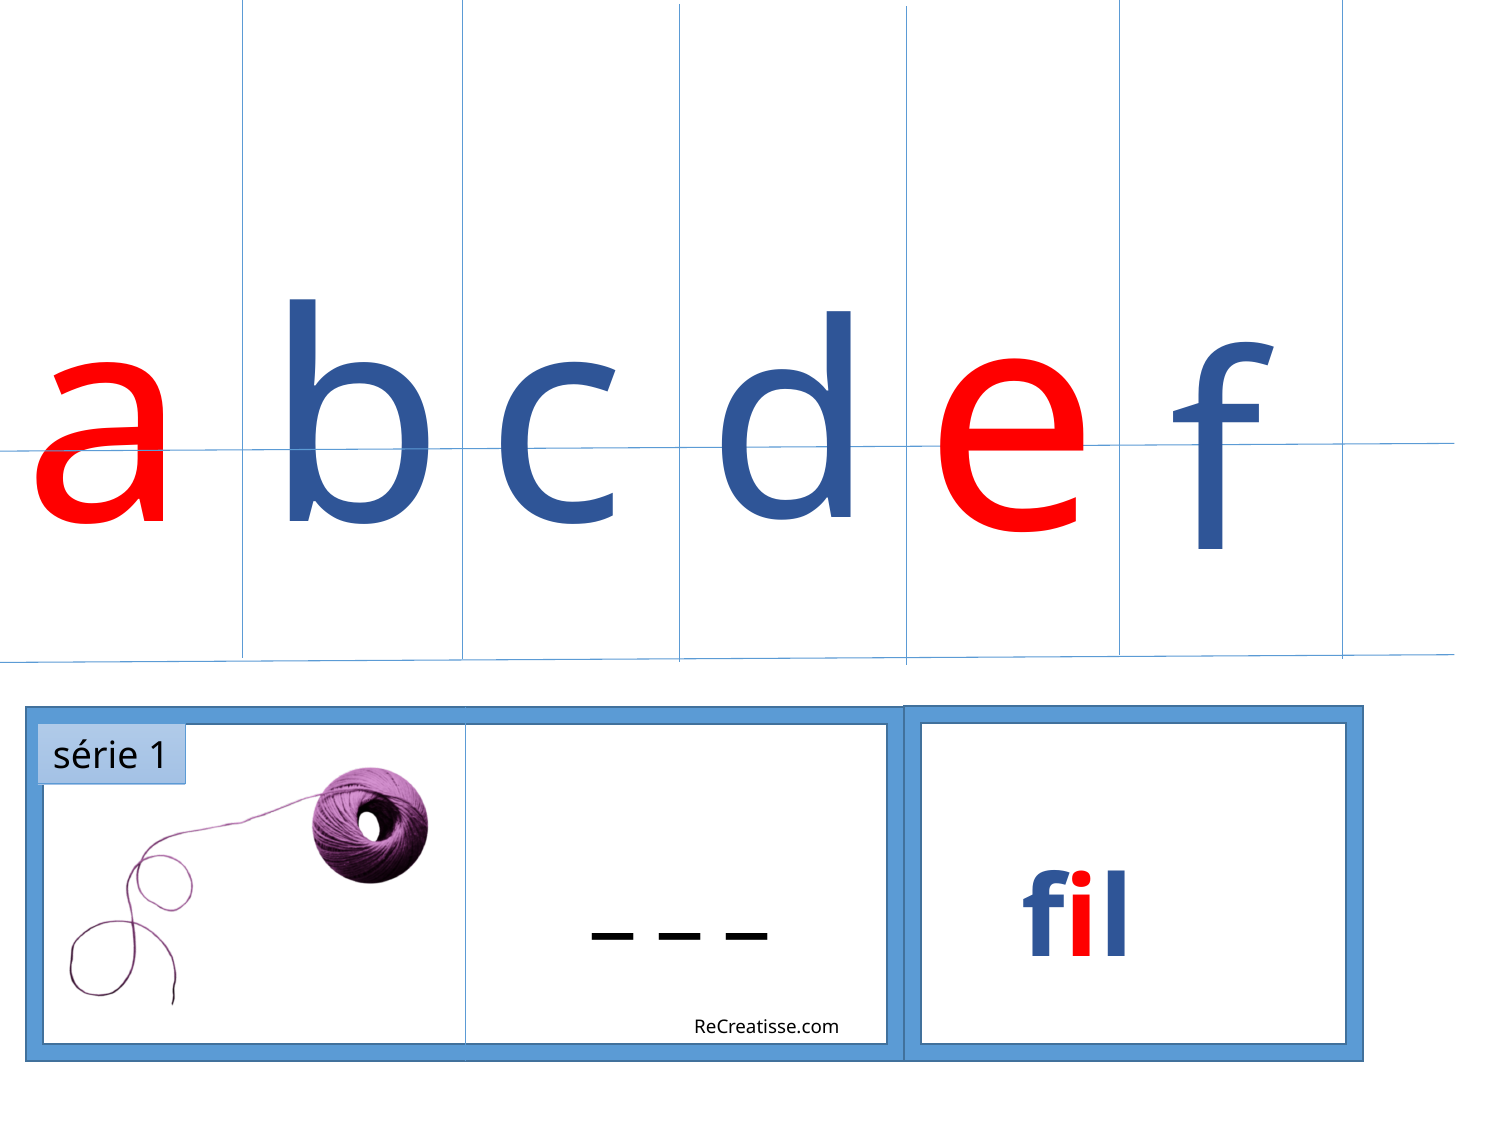

e
a
b
c
d
f
série 1
_ _ _
fil
ReCreatisse.com